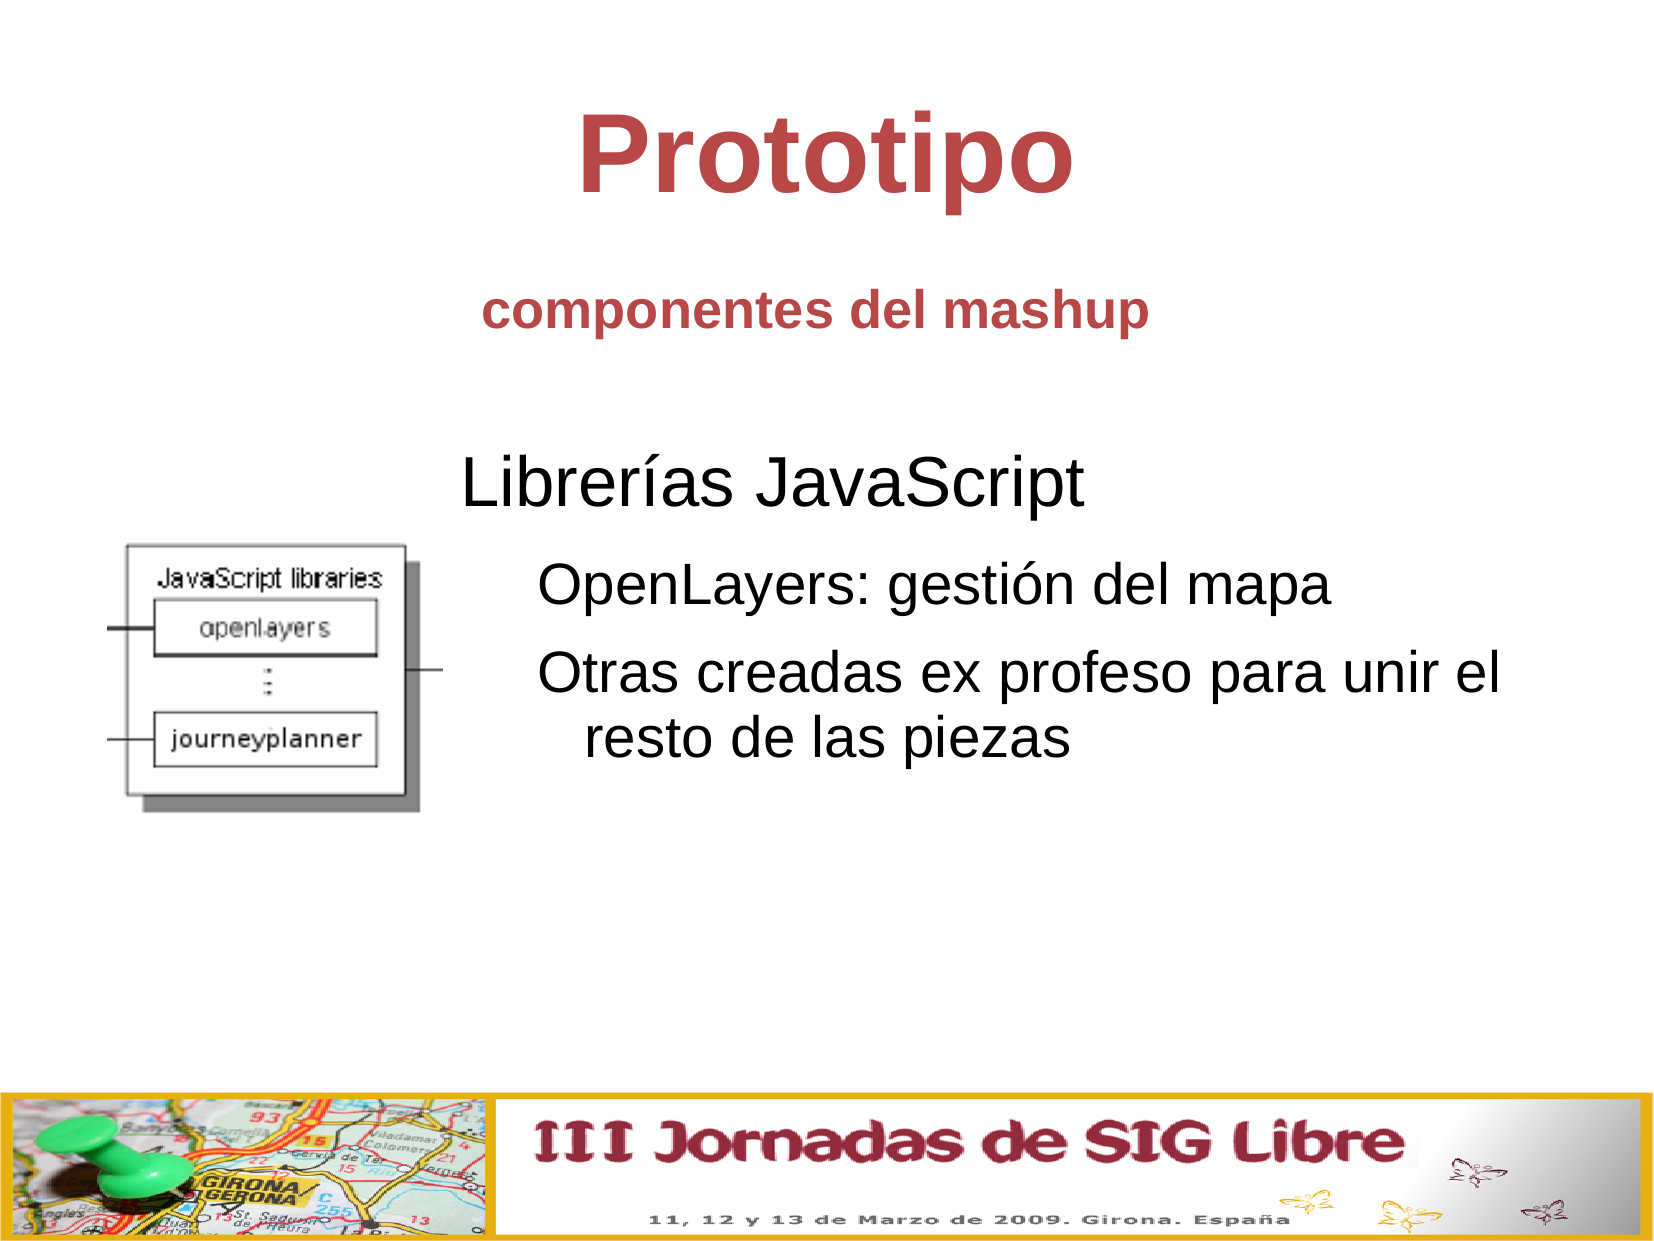

# Prototipo
componentes del mashup
Librerías JavaScript
OpenLayers: gestión del mapa
Otras creadas ex profeso para unir el resto de las piezas